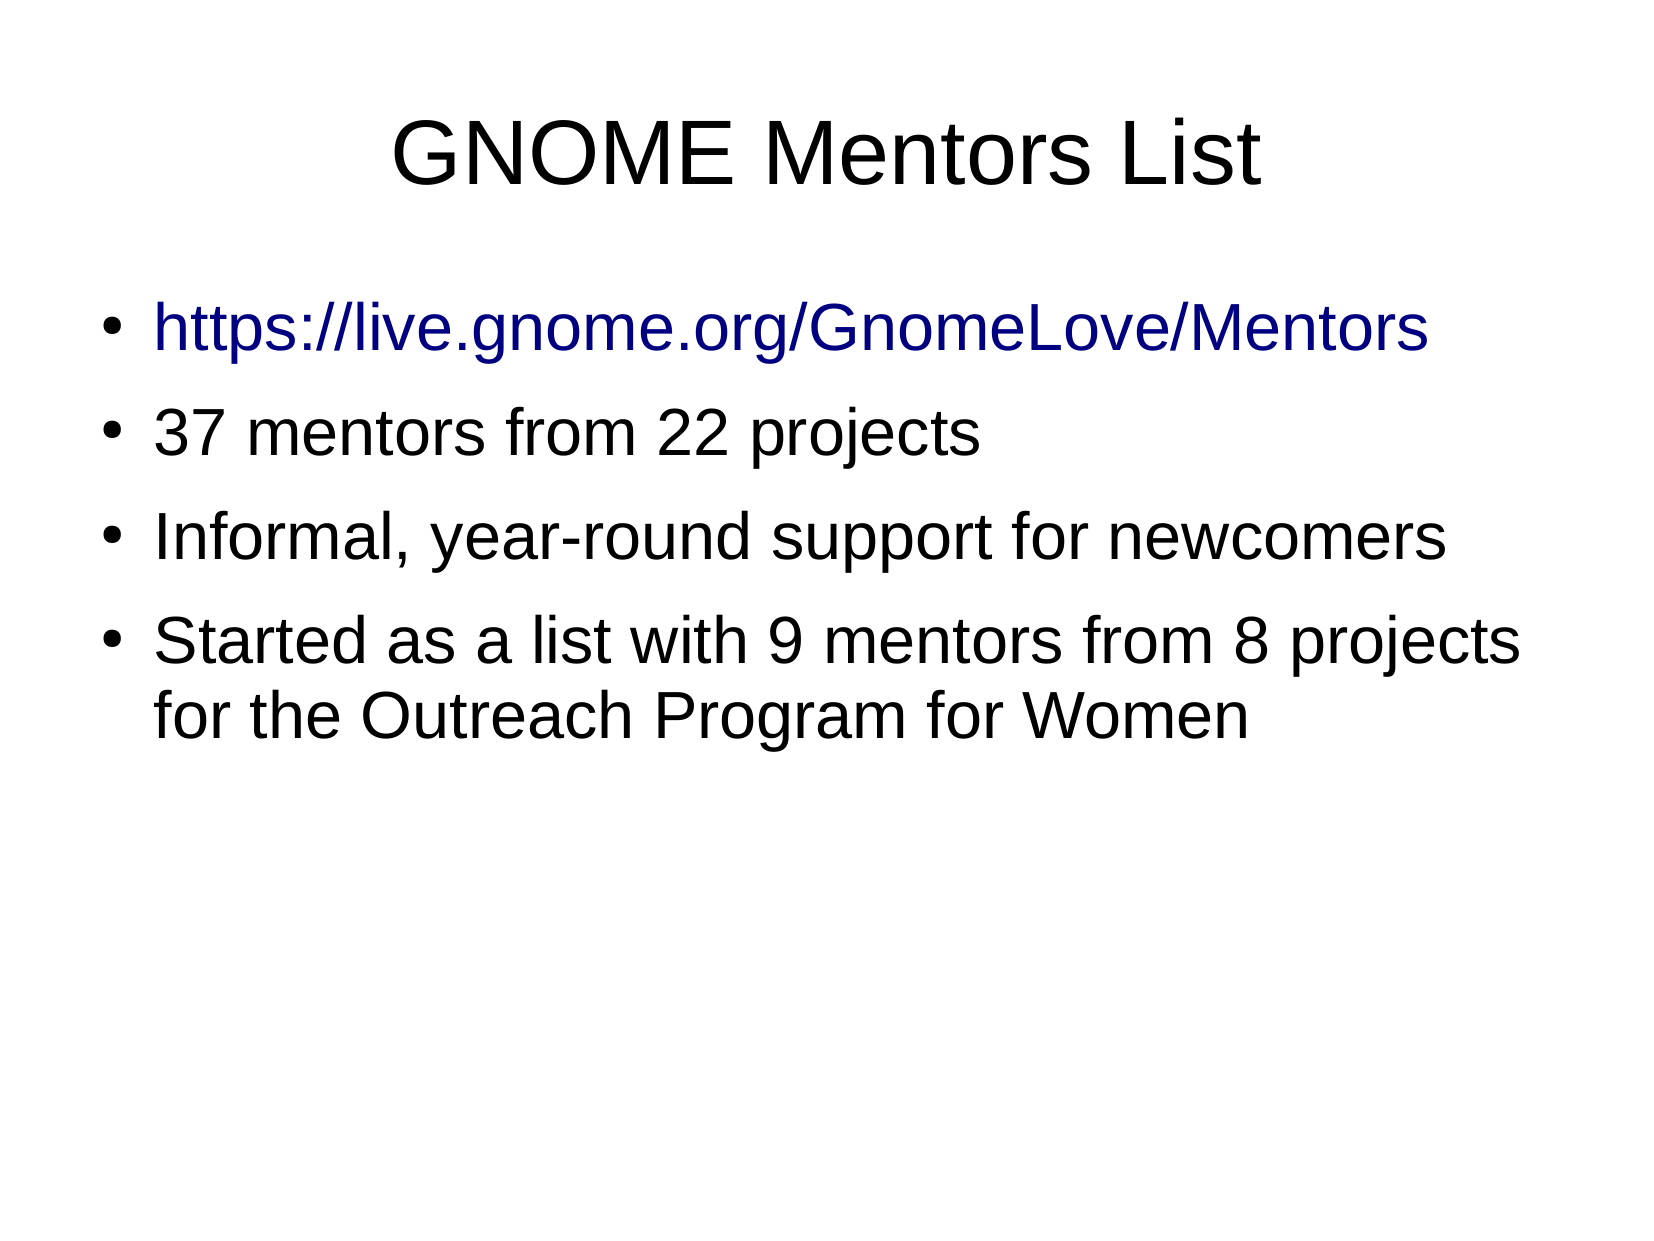

# GNOME Mentors List
https://live.gnome.org/GnomeLove/Mentors
37 mentors from 22 projects
Informal, year-round support for newcomers
Started as a list with 9 mentors from 8 projects for the Outreach Program for Women